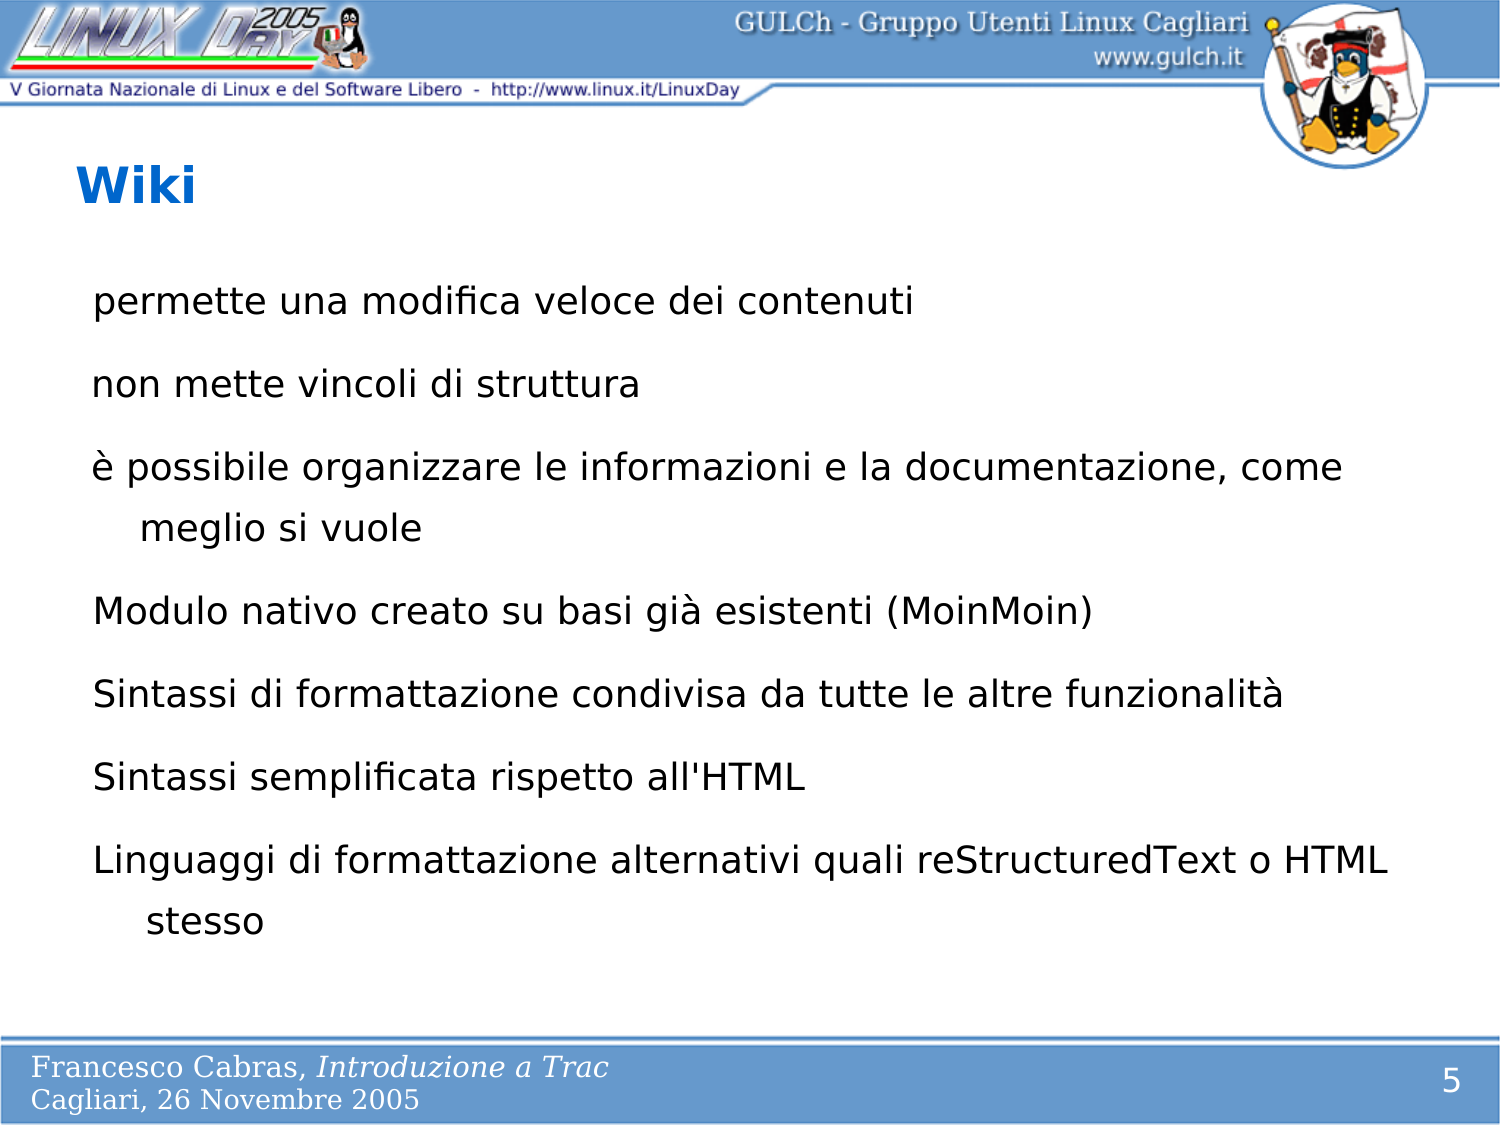

# Wiki
permette una modifica veloce dei contenuti
non mette vincoli di struttura
è possibile organizzare le informazioni e la documentazione, come meglio si vuole
Modulo nativo creato su basi già esistenti (MoinMoin)
Sintassi di formattazione condivisa da tutte le altre funzionalità
Sintassi semplificata rispetto all'HTML
Linguaggi di formattazione alternativi quali reStructuredText o HTML stesso